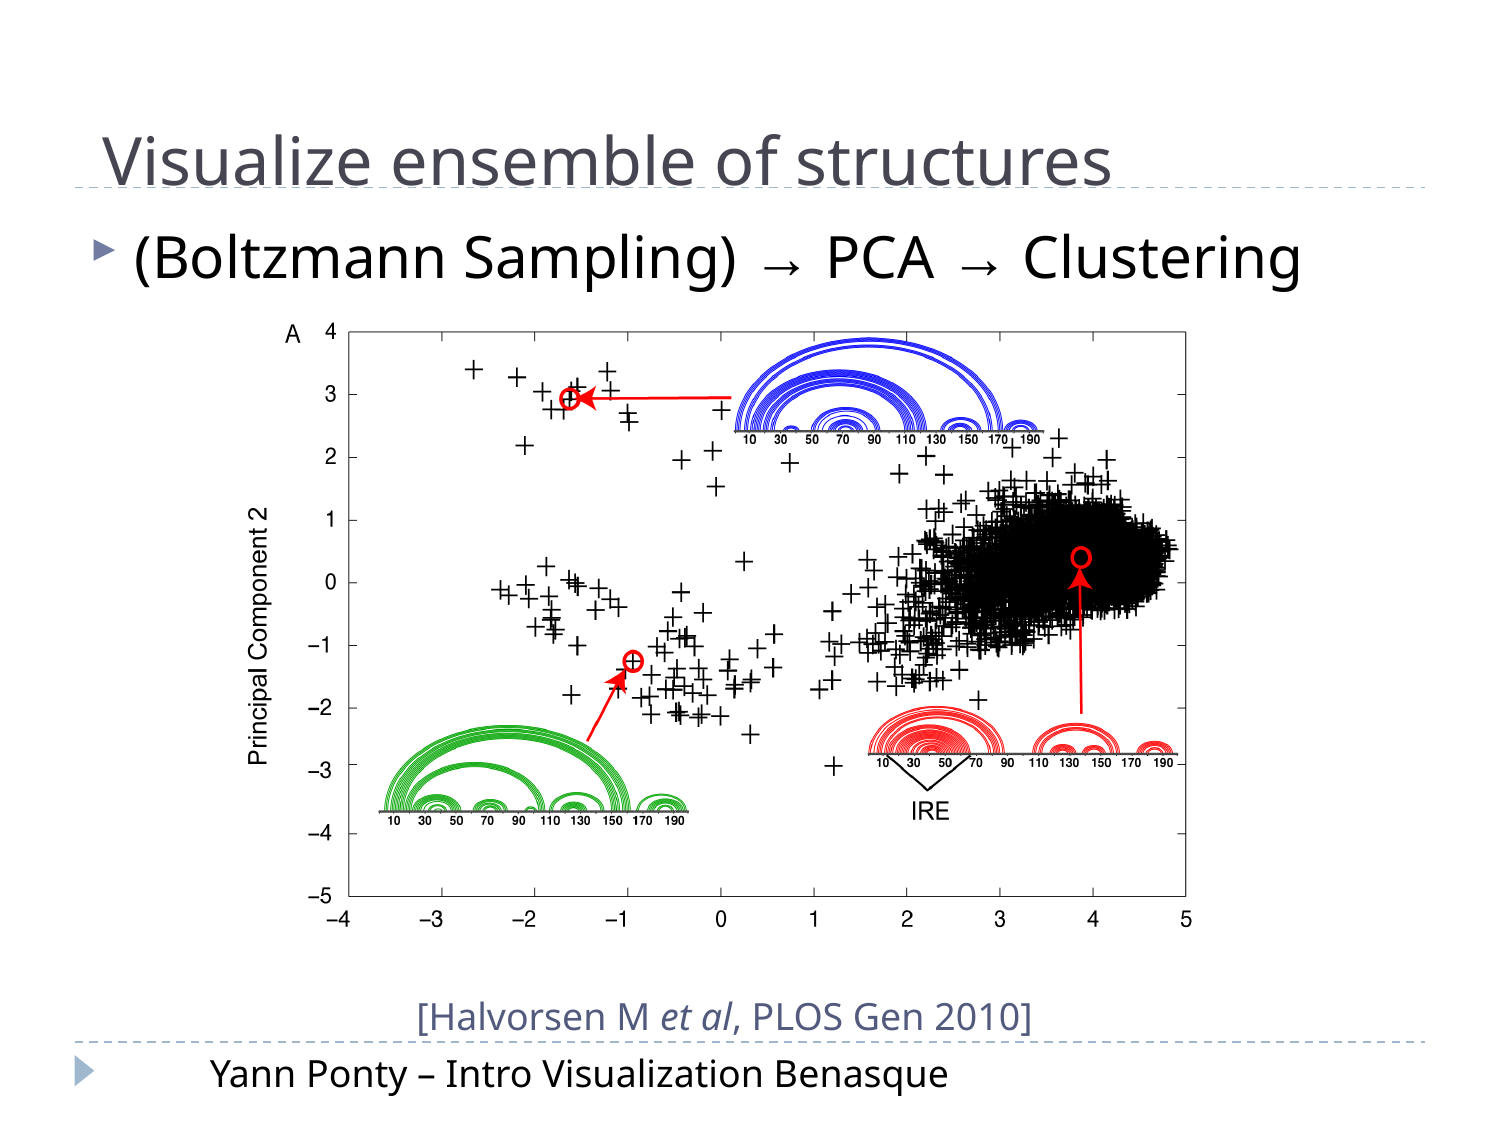

# Visualize ensemble of structures
(Boltzmann Sampling) → PCA → Clustering
[Halvorsen M et al, PLOS Gen 2010]
Benasque RNA